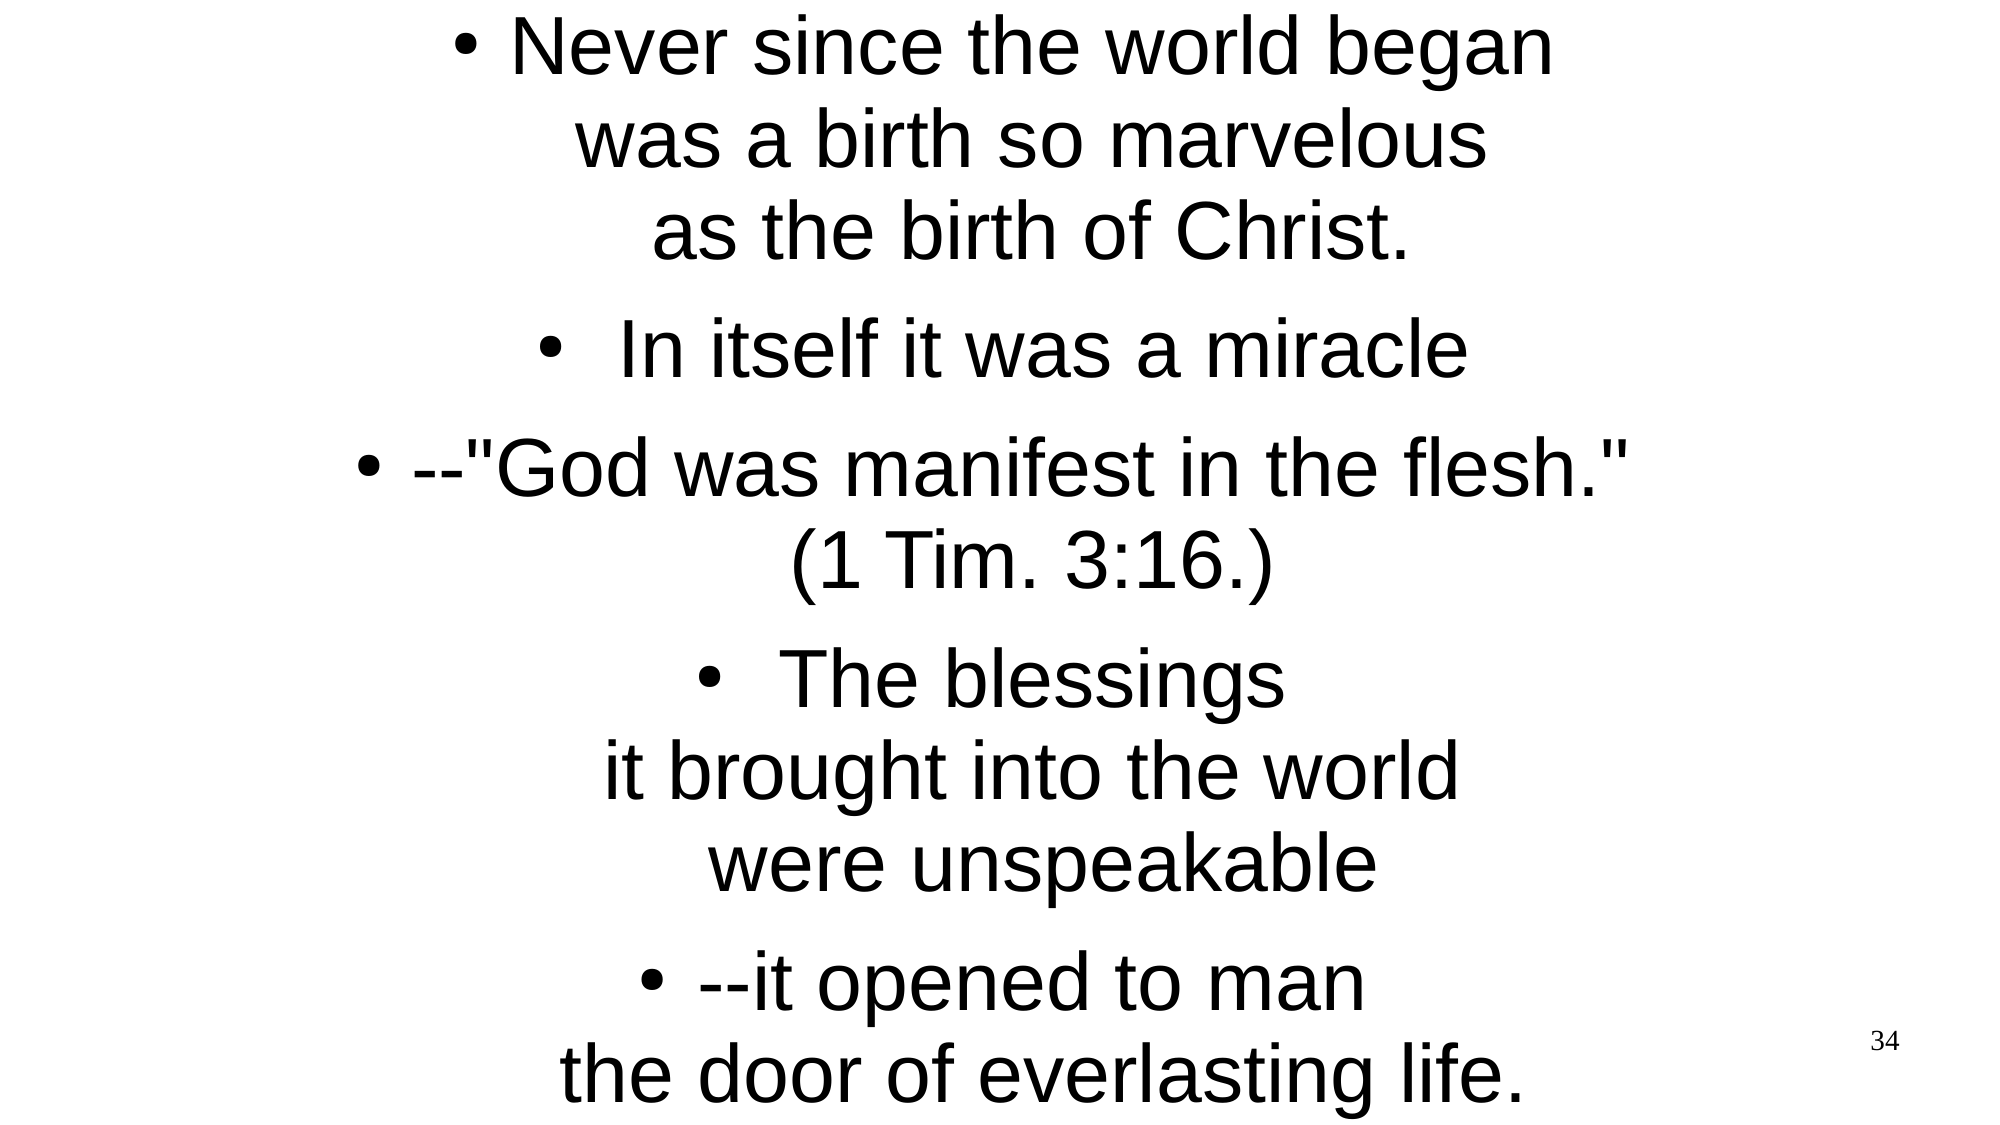

# Never since the world began was a birth so marvelous as the birth of Christ.
 In itself it was a miracle
--"God was manifest in the flesh."
(1 Tim. 3:16.)
 The blessings
it brought into the world
 were unspeakable
--it opened to man
 the door of everlasting life.
34